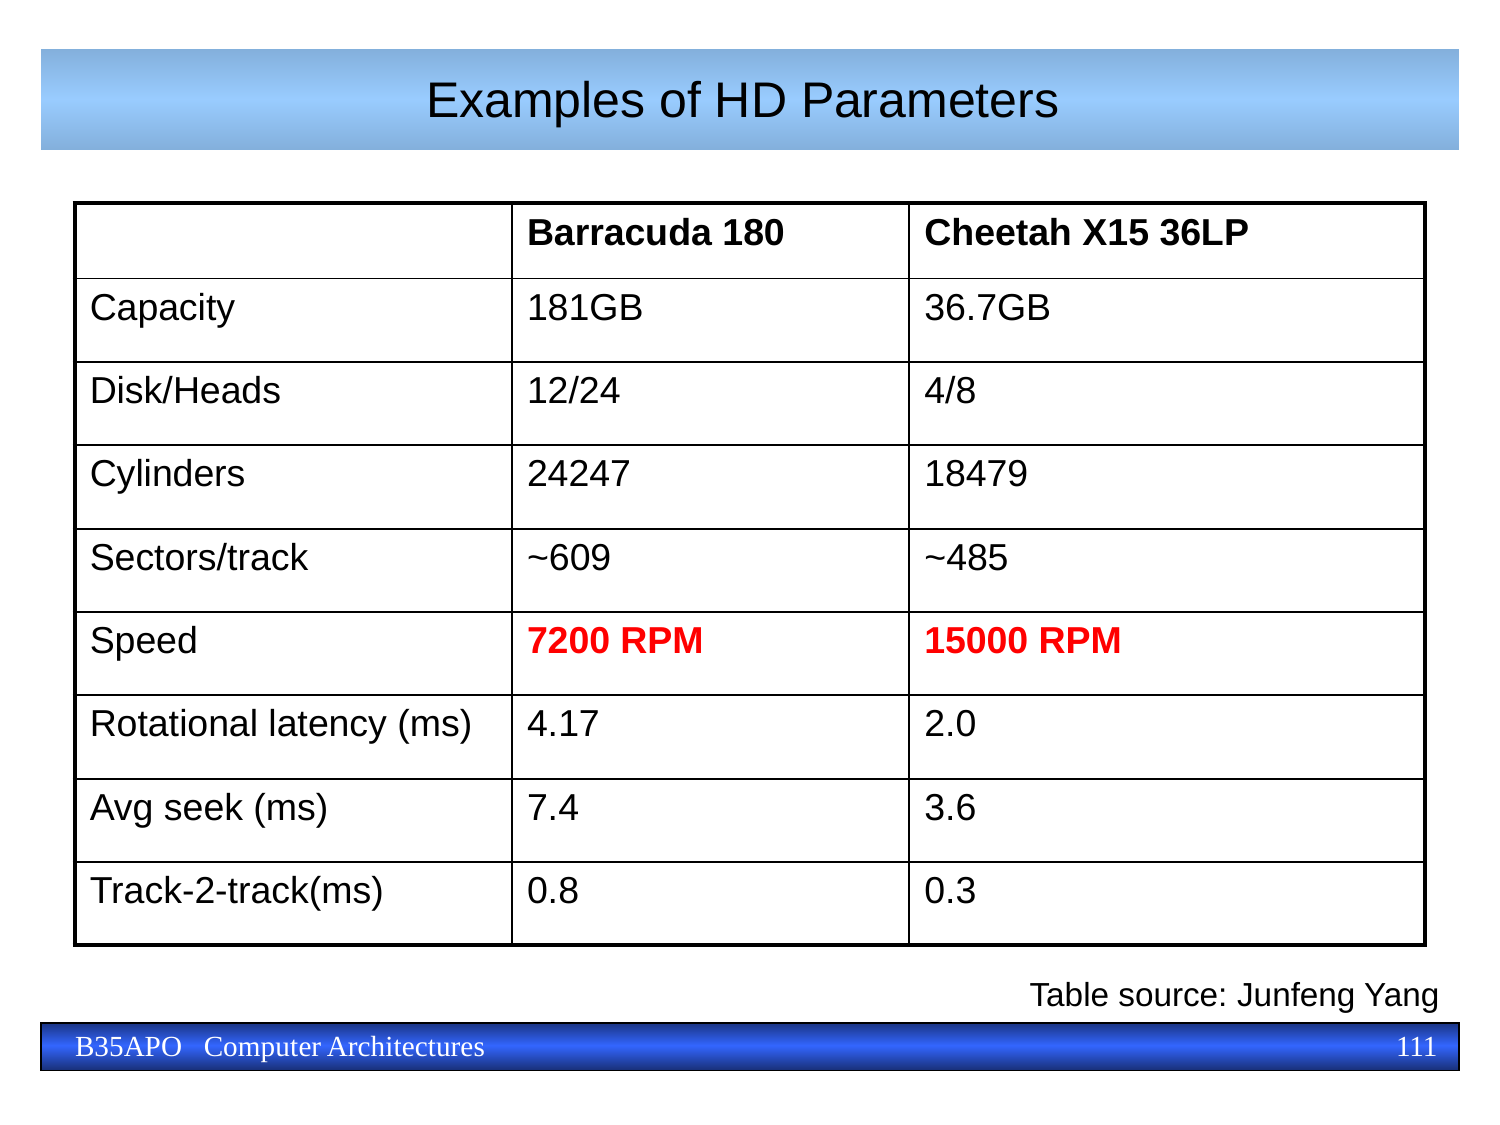

# Examples of HD Parameters
| | Barracuda 180 | Cheetah X15 36LP |
| --- | --- | --- |
| Capacity | 181GB | 36.7GB |
| Disk/Heads | 12/24 | 4/8 |
| Cylinders | 24247 | 18479 |
| Sectors/track | ~609 | ~485 |
| Speed | 7200 RPM | 15000 RPM |
| Rotational latency (ms) | 4.17 | 2.0 |
| Avg seek (ms) | 7.4 | 3.6 |
| Track-2-track(ms) | 0.8 | 0.3 |
Table source: Junfeng Yang
B35APO Computer Architectures
111